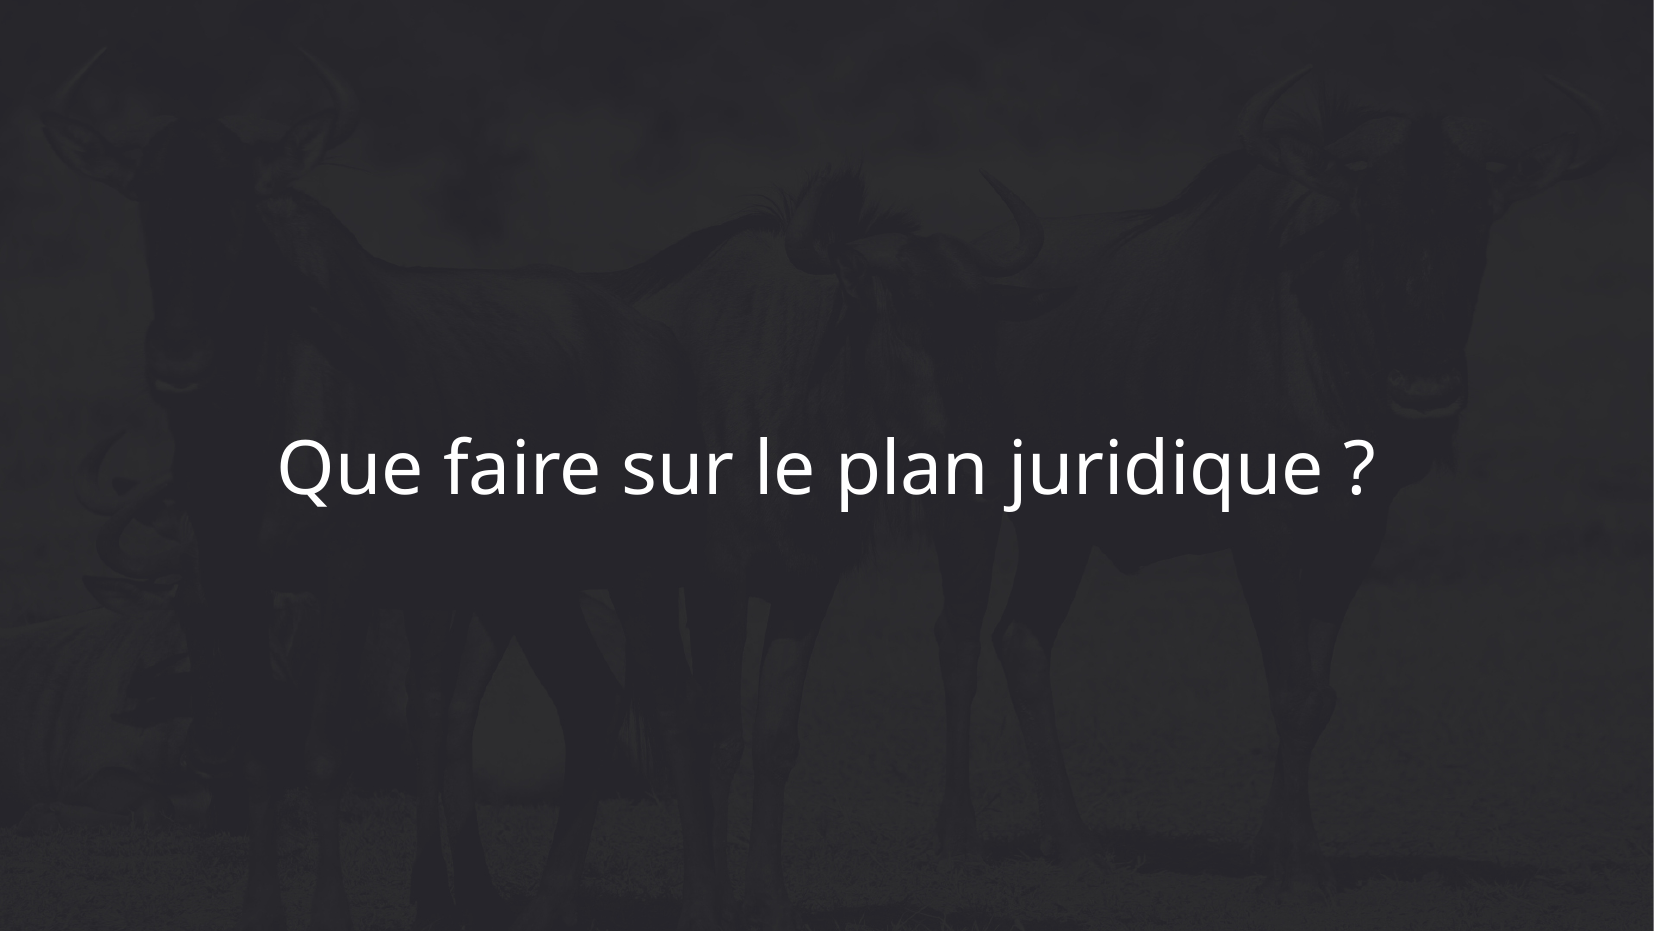

# Que faire sur le plan juridique ?